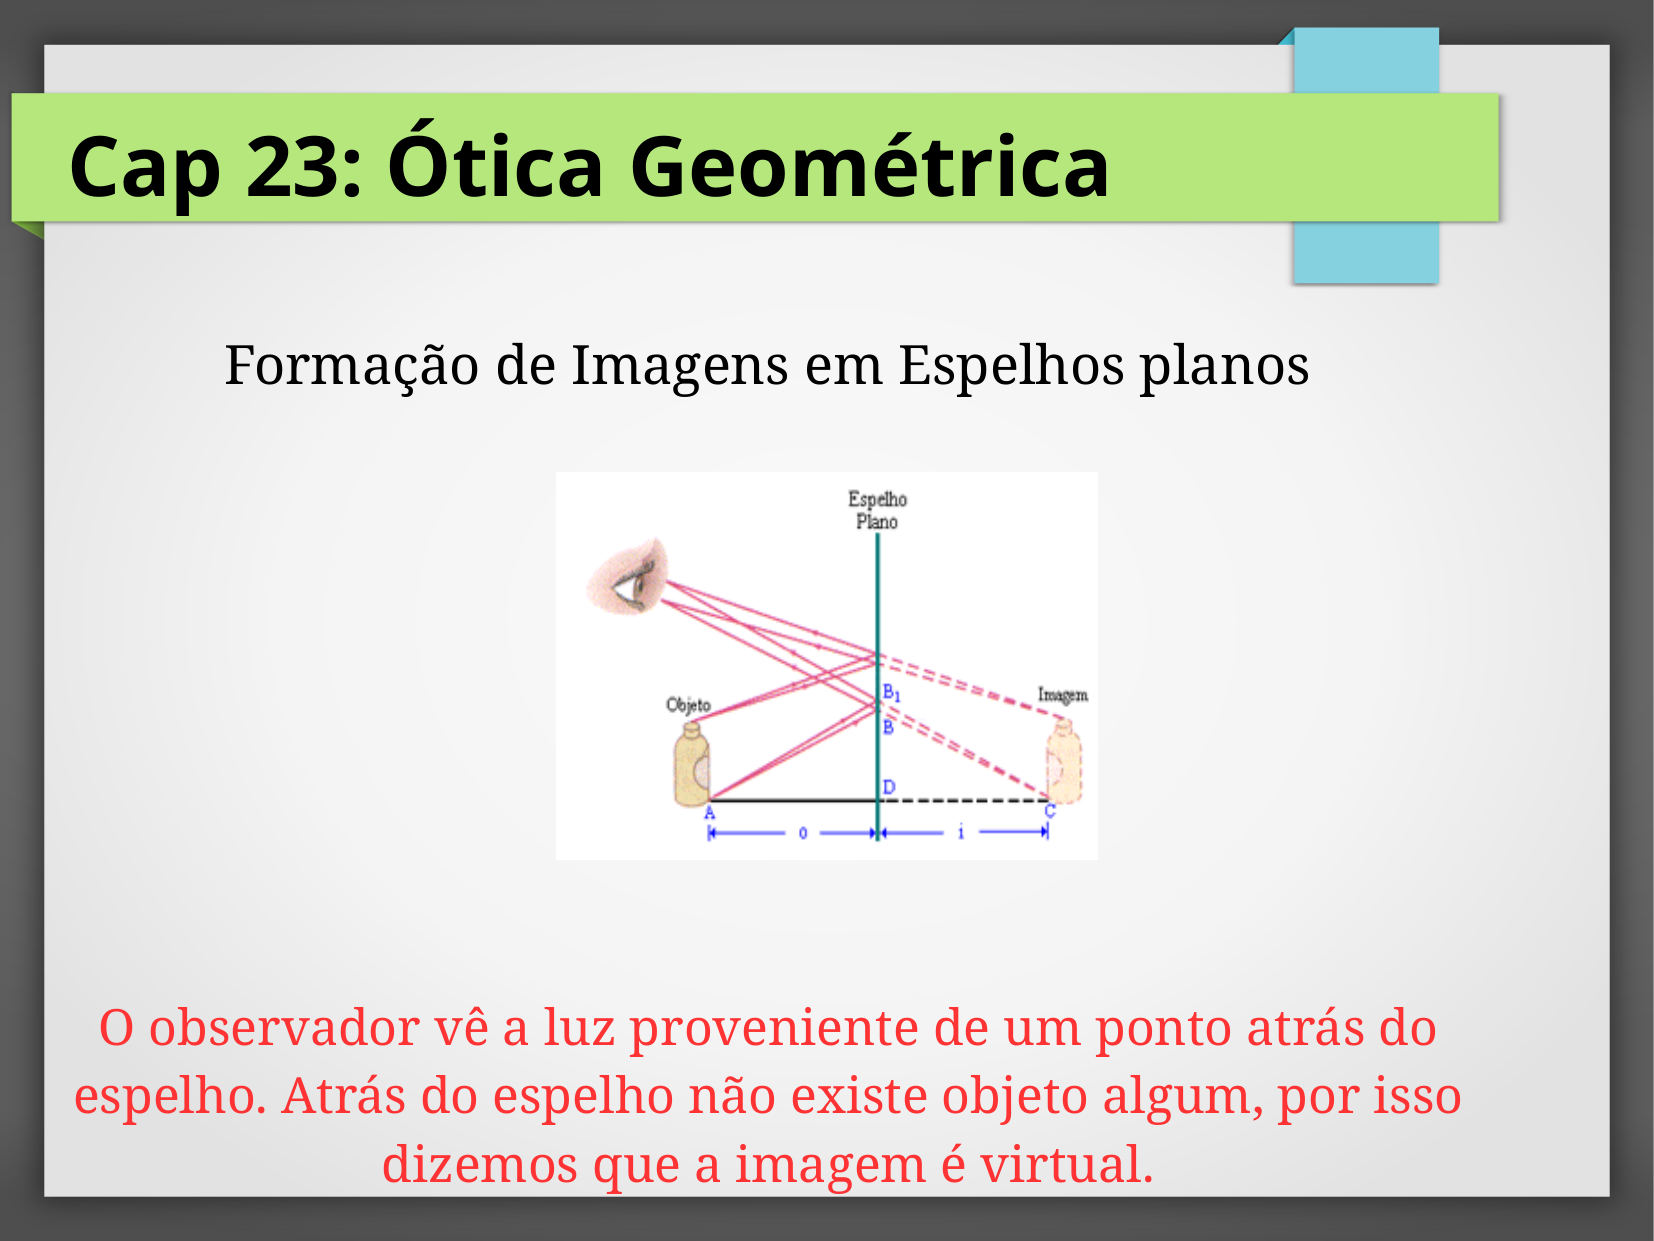

Cap 23: Ótica Geométrica
Formação de Imagens em Espelhos planos
O observador vê a luz proveniente de um ponto atrás do espelho. Atrás do espelho não existe objeto algum, por isso dizemos que a imagem é virtual.
→ Imagem Virtual: Imagem formada por prolongamentos!!